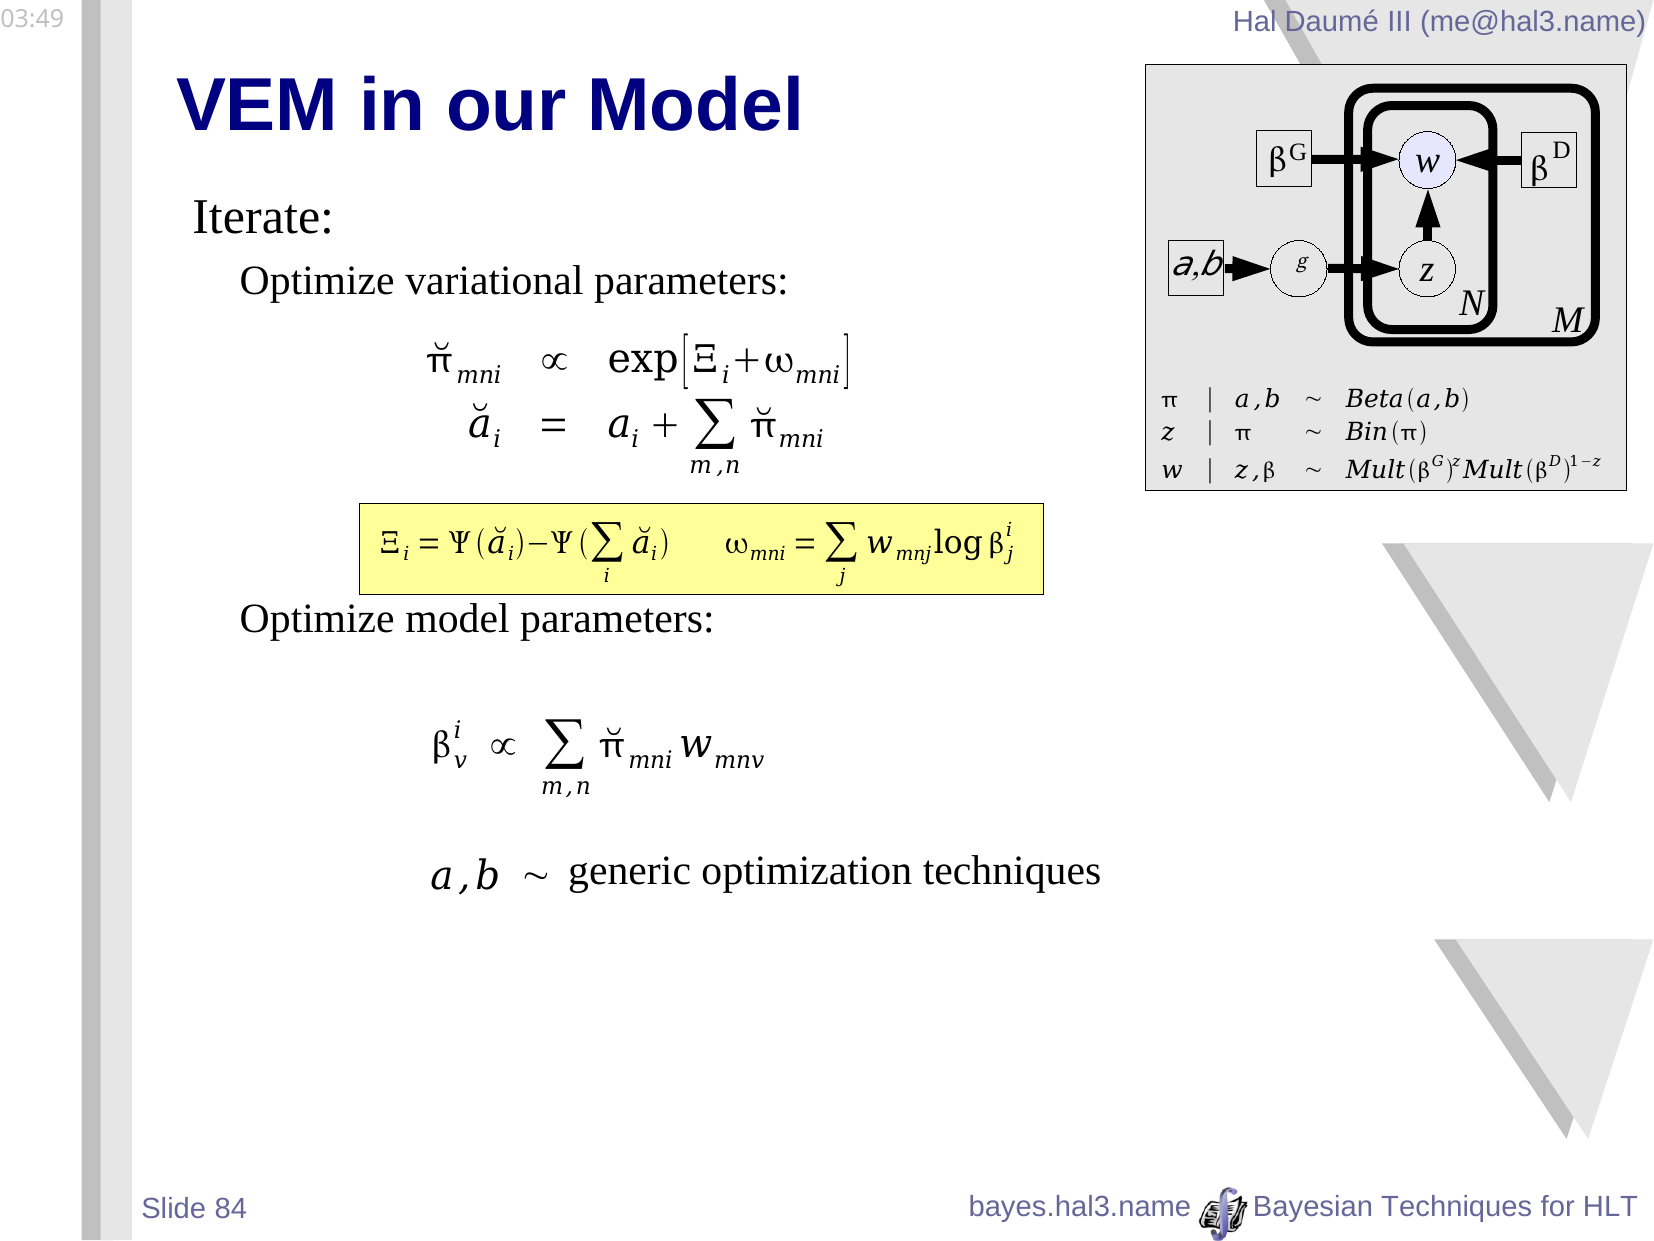

# VEM in our Model

w

D
G
a,b
z

N
M
Iterate:
Optimize variational parameters:
Optimize model parameters:
generic optimization techniques